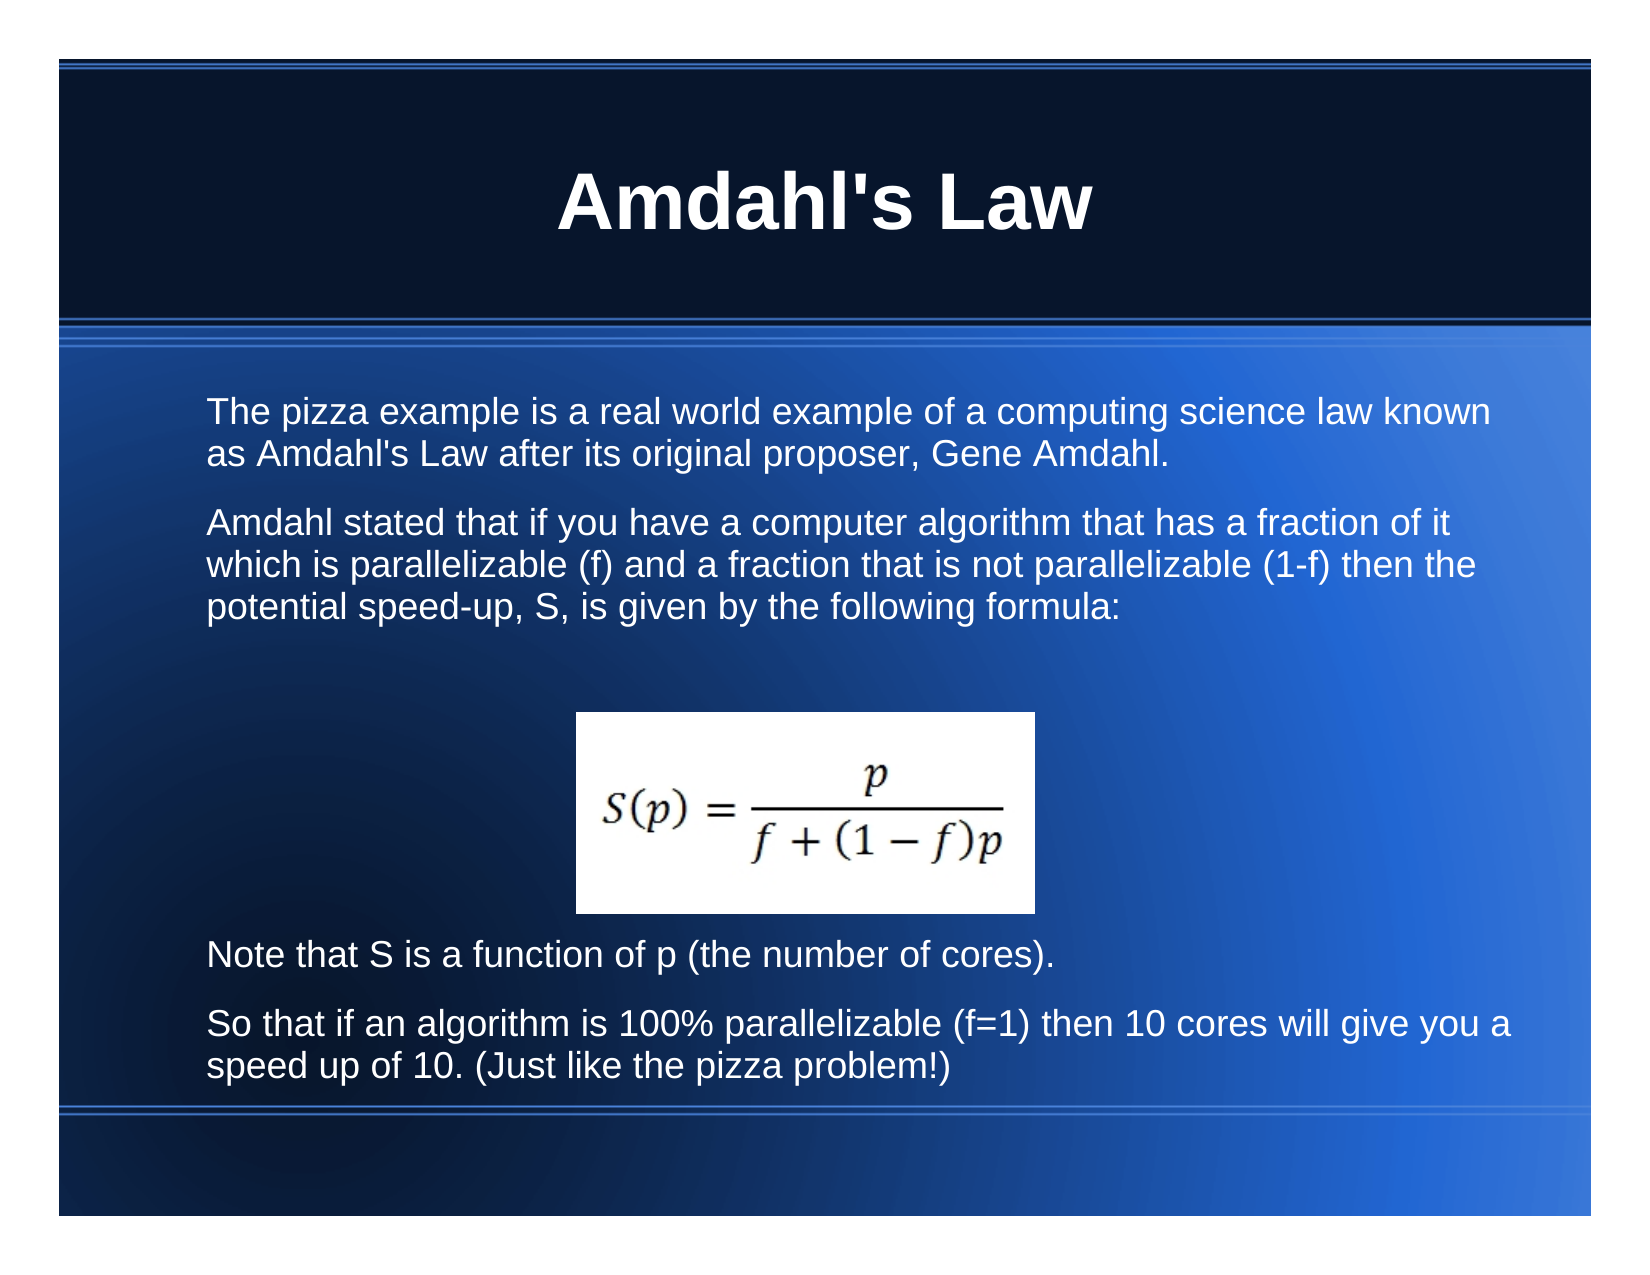

# Amdahl's Law
The pizza example is a real world example of a computing science law known as Amdahl's Law after its original proposer, Gene Amdahl.
Amdahl stated that if you have a computer algorithm that has a fraction of it which is parallelizable (f) and a fraction that is not parallelizable (1-f) then the potential speed-up, S, is given by the following formula:
Note that S is a function of p (the number of cores).
So that if an algorithm is 100% parallelizable (f=1) then 10 cores will give you a speed up of 10. (Just like the pizza problem!)